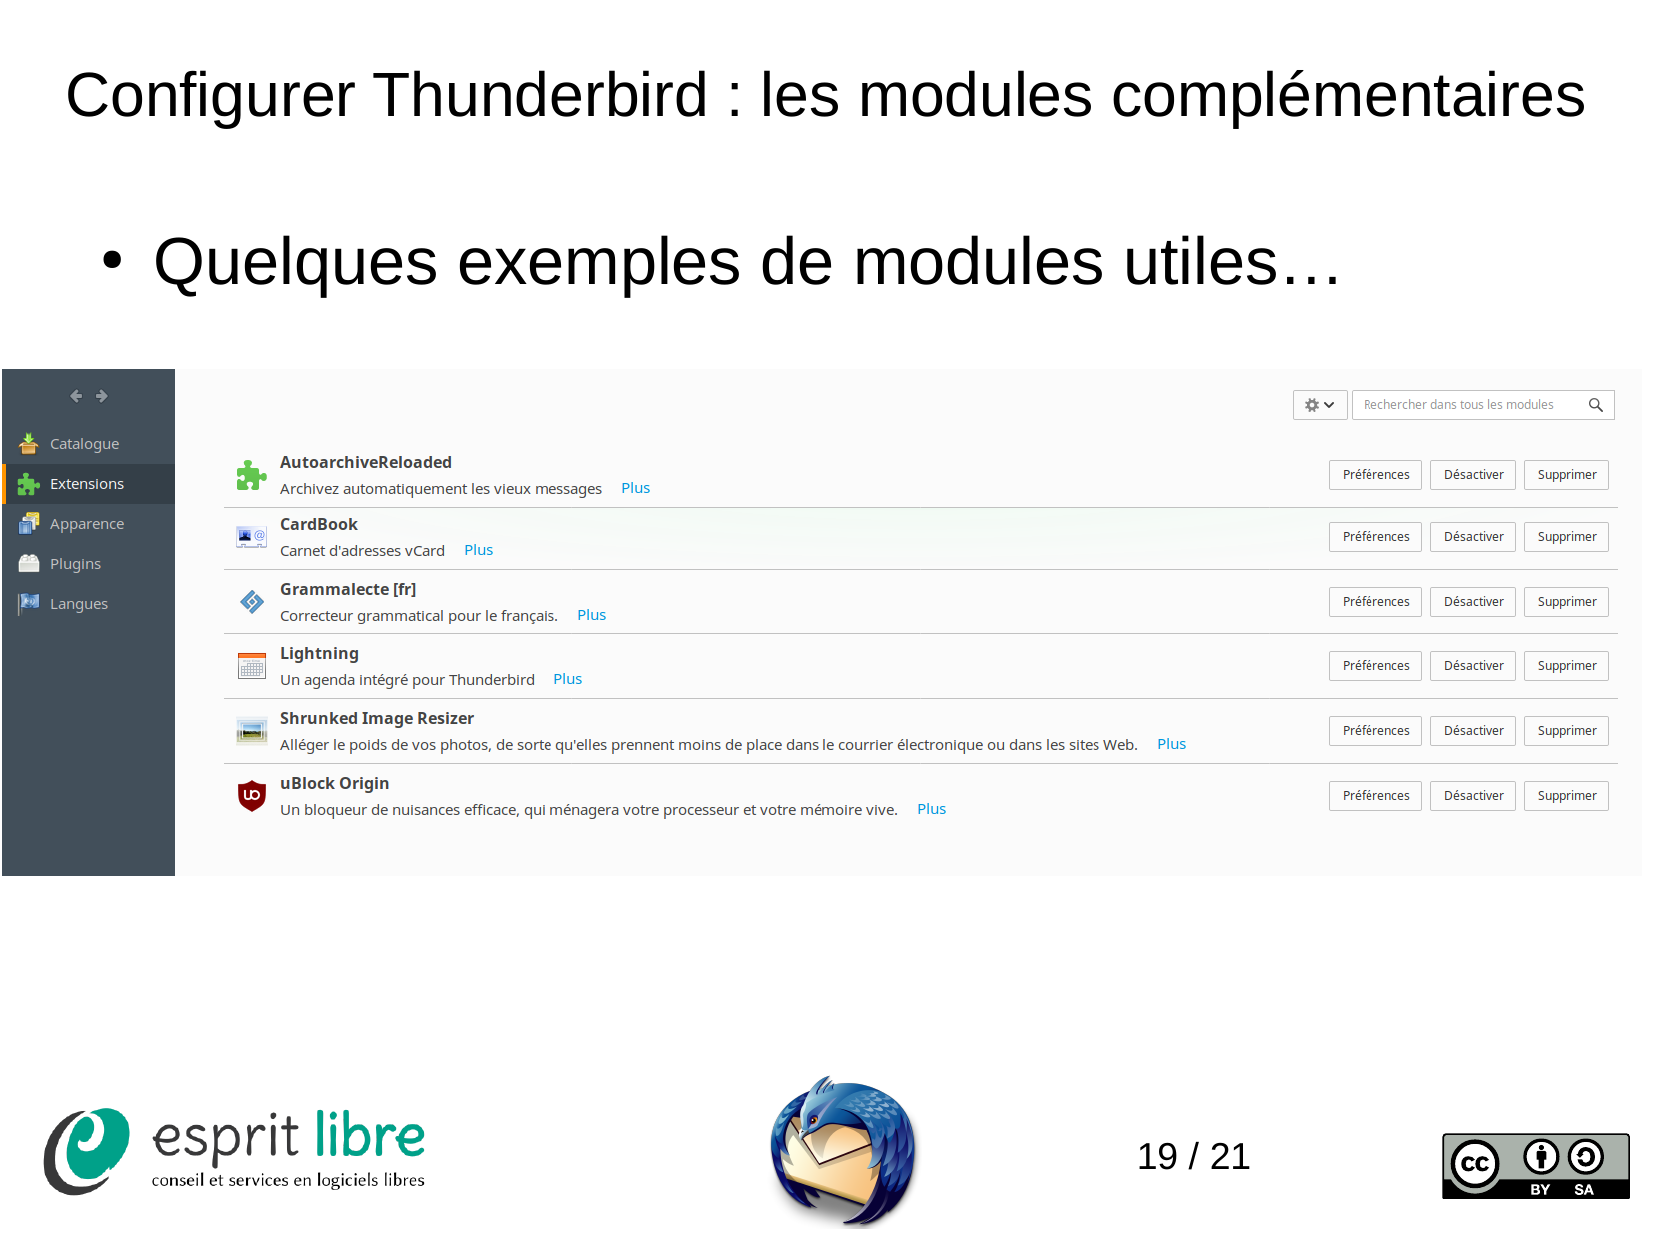

# Configurer Thunderbird : les modules complémentaires
Quelques exemples de modules utiles…